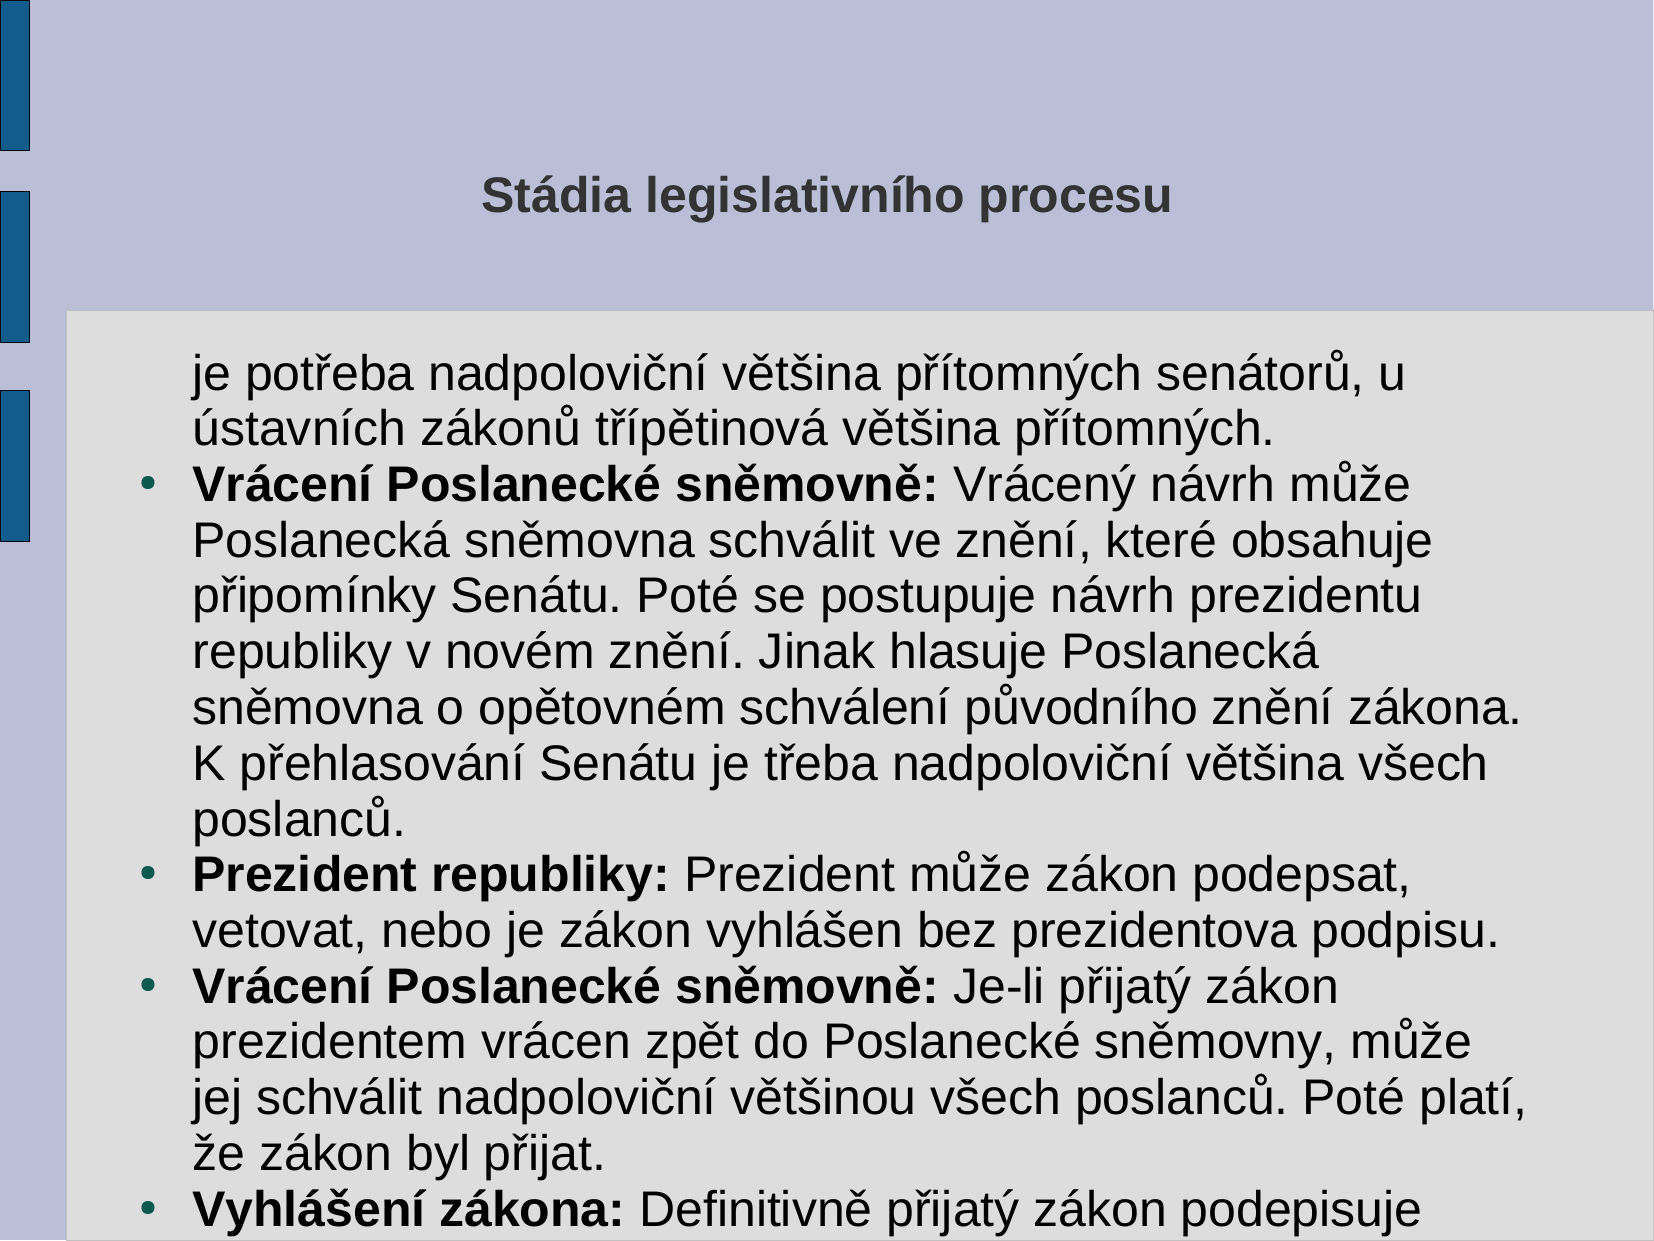

# Stádia legislativního procesu
je potřeba nadpoloviční většina přítomných senátorů, u ústavních zákonů třípětinová většina přítomných.
Vrácení Poslanecké sněmovně: Vrácený návrh může Poslanecká sněmovna schválit ve znění, které obsahuje připomínky Senátu. Poté se postupuje návrh prezidentu republiky v novém znění. Jinak hlasuje Poslanecká sněmovna o opětovném schválení původního znění zákona. K přehlasování Senátu je třeba nadpoloviční většina všech poslanců.
Prezident republiky: Prezident může zákon podepsat, vetovat, nebo je zákon vyhlášen bez prezidentova podpisu.
Vrácení Poslanecké sněmovně: Je-li přijatý zákon prezidentem vrácen zpět do Poslanecké sněmovny, může jej schválit nadpoloviční většinou všech poslanců. Poté platí, že zákon byl přijat.
Vyhlášení zákona: Definitivně přijatý zákon podepisuje